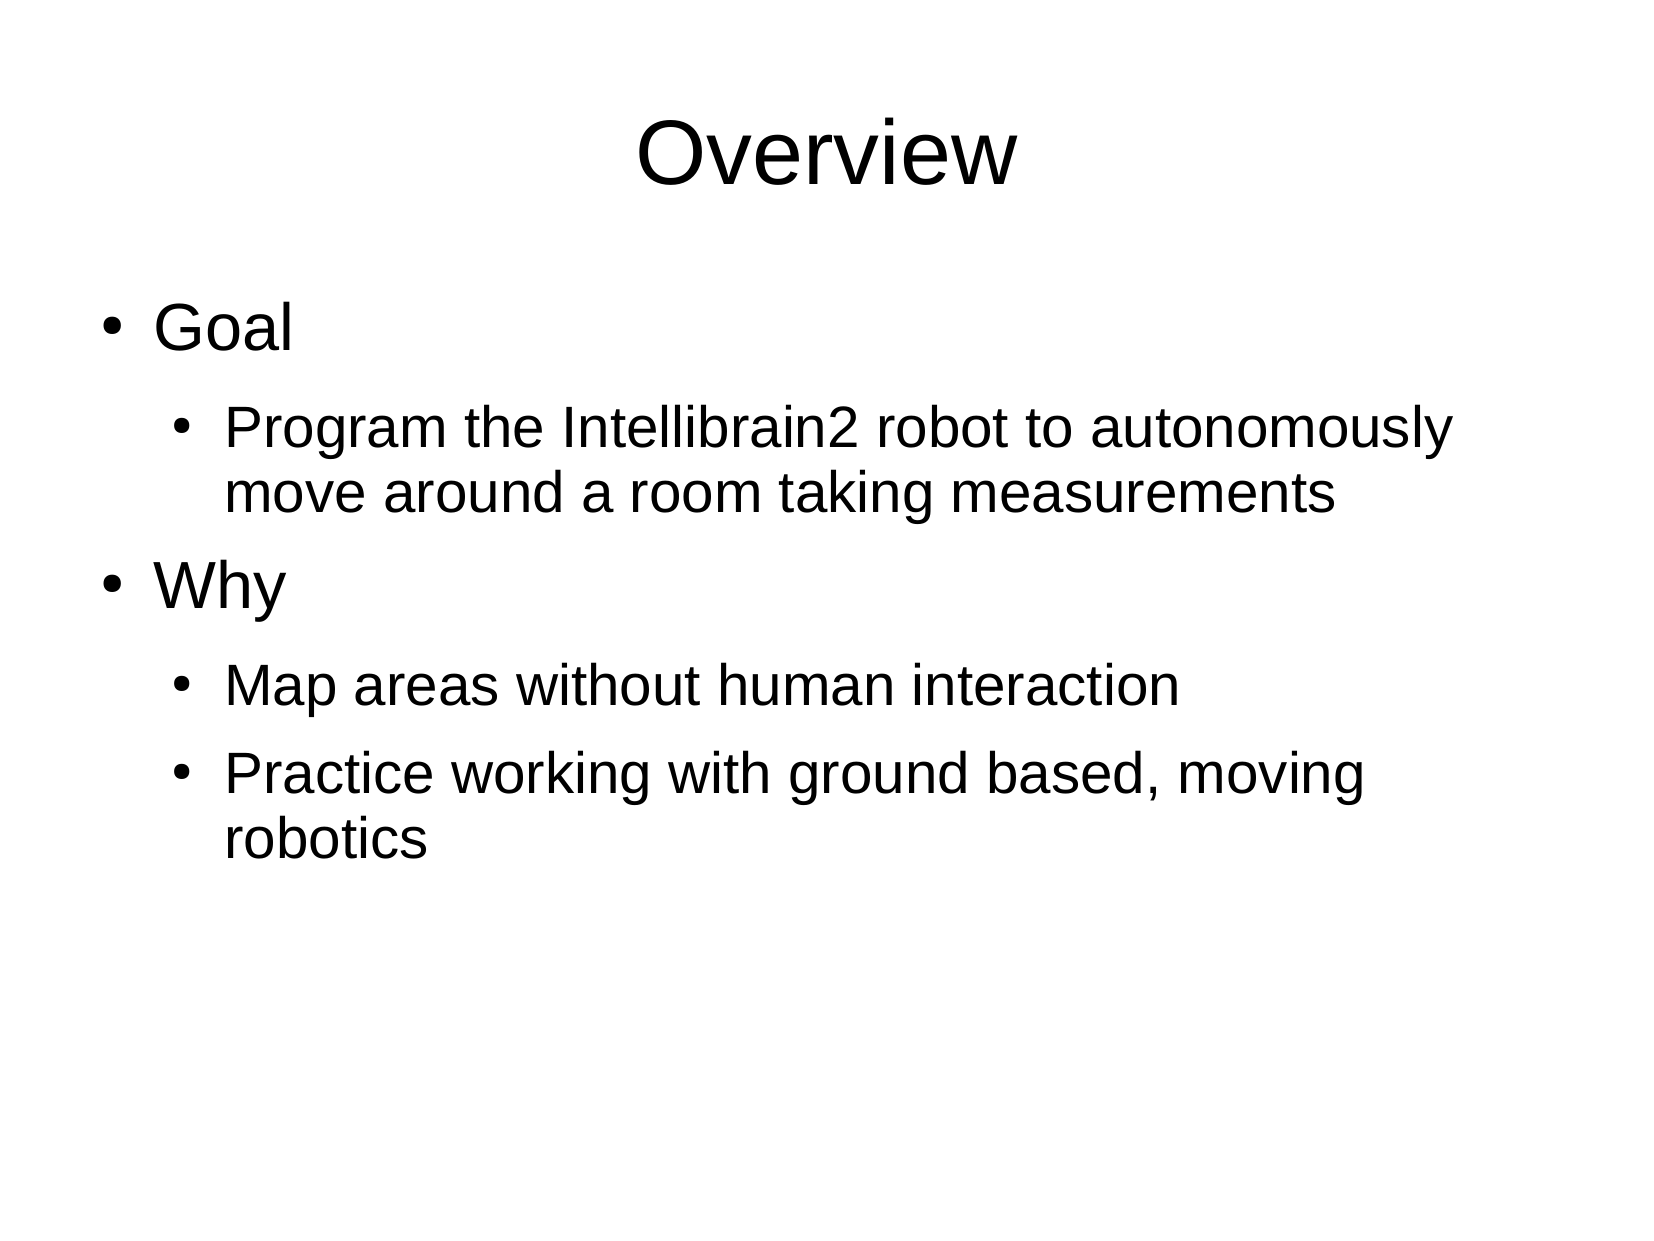

# Overview
Goal
Program the Intellibrain2 robot to autonomously move around a room taking measurements
Why
Map areas without human interaction
Practice working with ground based, moving robotics